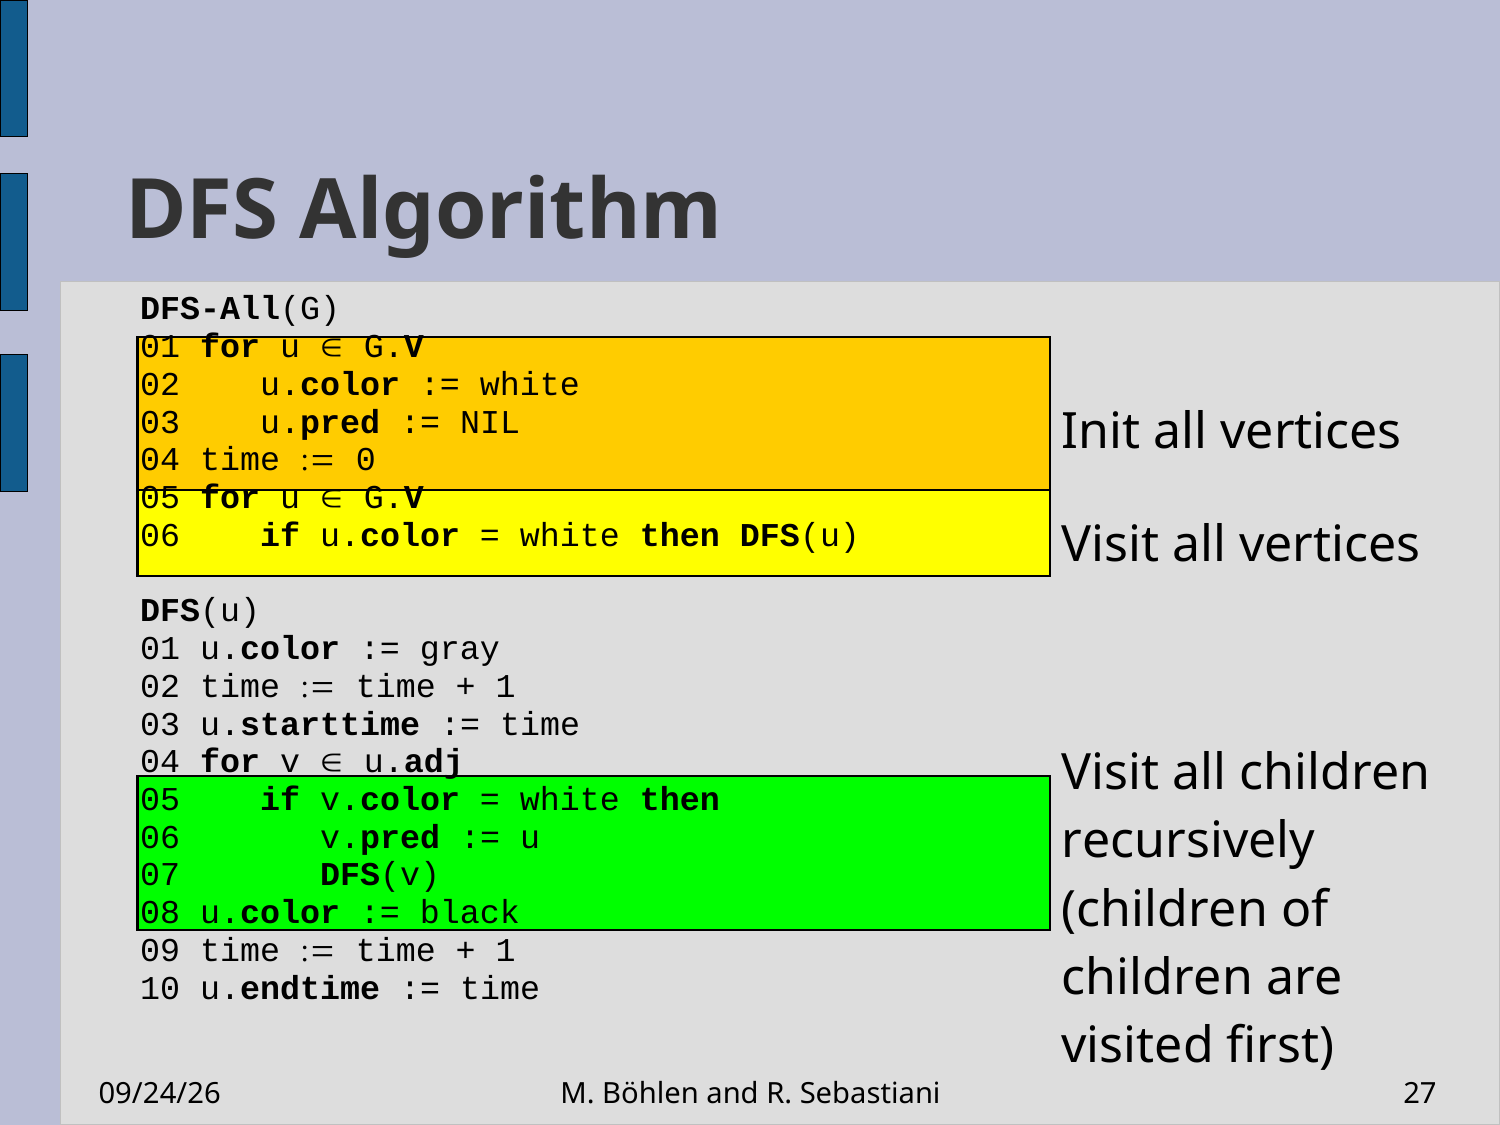

# DFS Algorithm
DFS-All(G)
01 for u  G.V
02 u.color := white
03 u.pred := NIL
04 time  0
05 for u  G.V
06 if u.color = white then DFS(u)
DFS(u)
01 u.color := gray
02 time  time + 1
03 u.starttime := time
04 for v  u.adj
05 if v.color = white then
06 v.pred := u
07 DFS(v)
08 u.color := black
09 time  time + 1
10 u.endtime := time
Init all vertices
Visit all vertices
Visit all children
recursively
(children of
children are
visited first)
M. Böhlen and R. Sebastiani
27